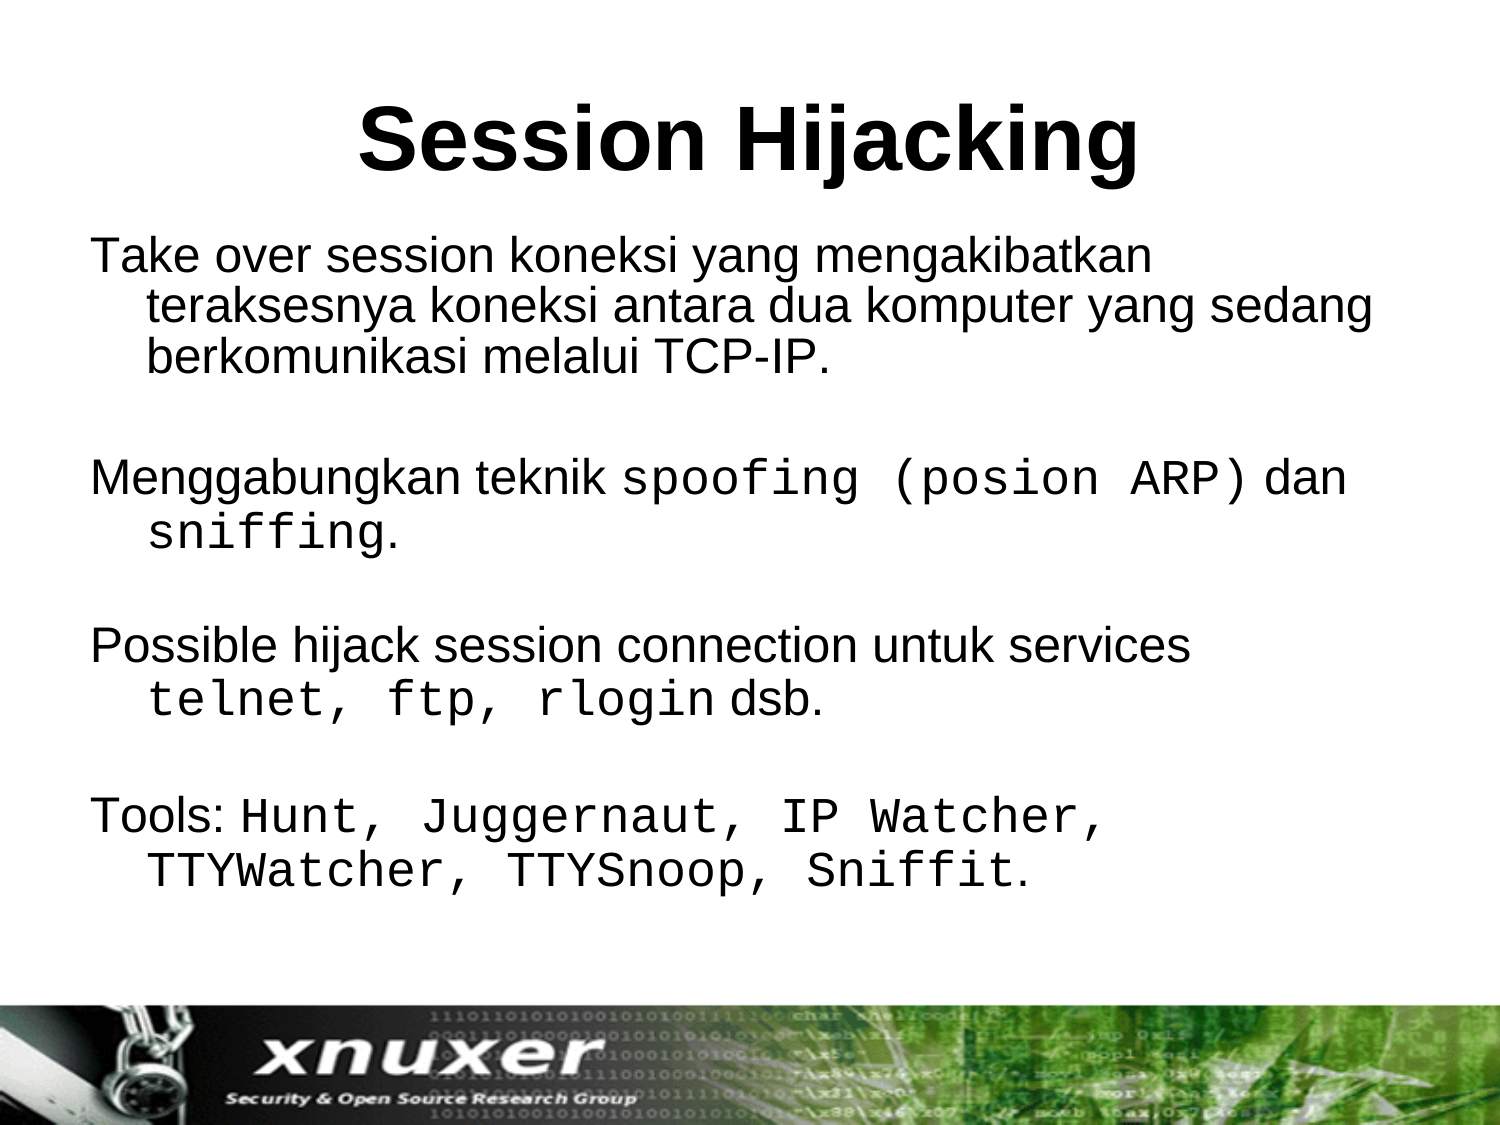

# Session Hijacking
Take over session koneksi yang mengakibatkan teraksesnya koneksi antara dua komputer yang sedang berkomunikasi melalui TCP-IP.
Menggabungkan teknik spoofing (posion ARP) dan sniffing.
Possible hijack session connection untuk services telnet, ftp, rlogin dsb.
Tools: Hunt, Juggernaut, IP Watcher, TTYWatcher, TTYSnoop, Sniffit.